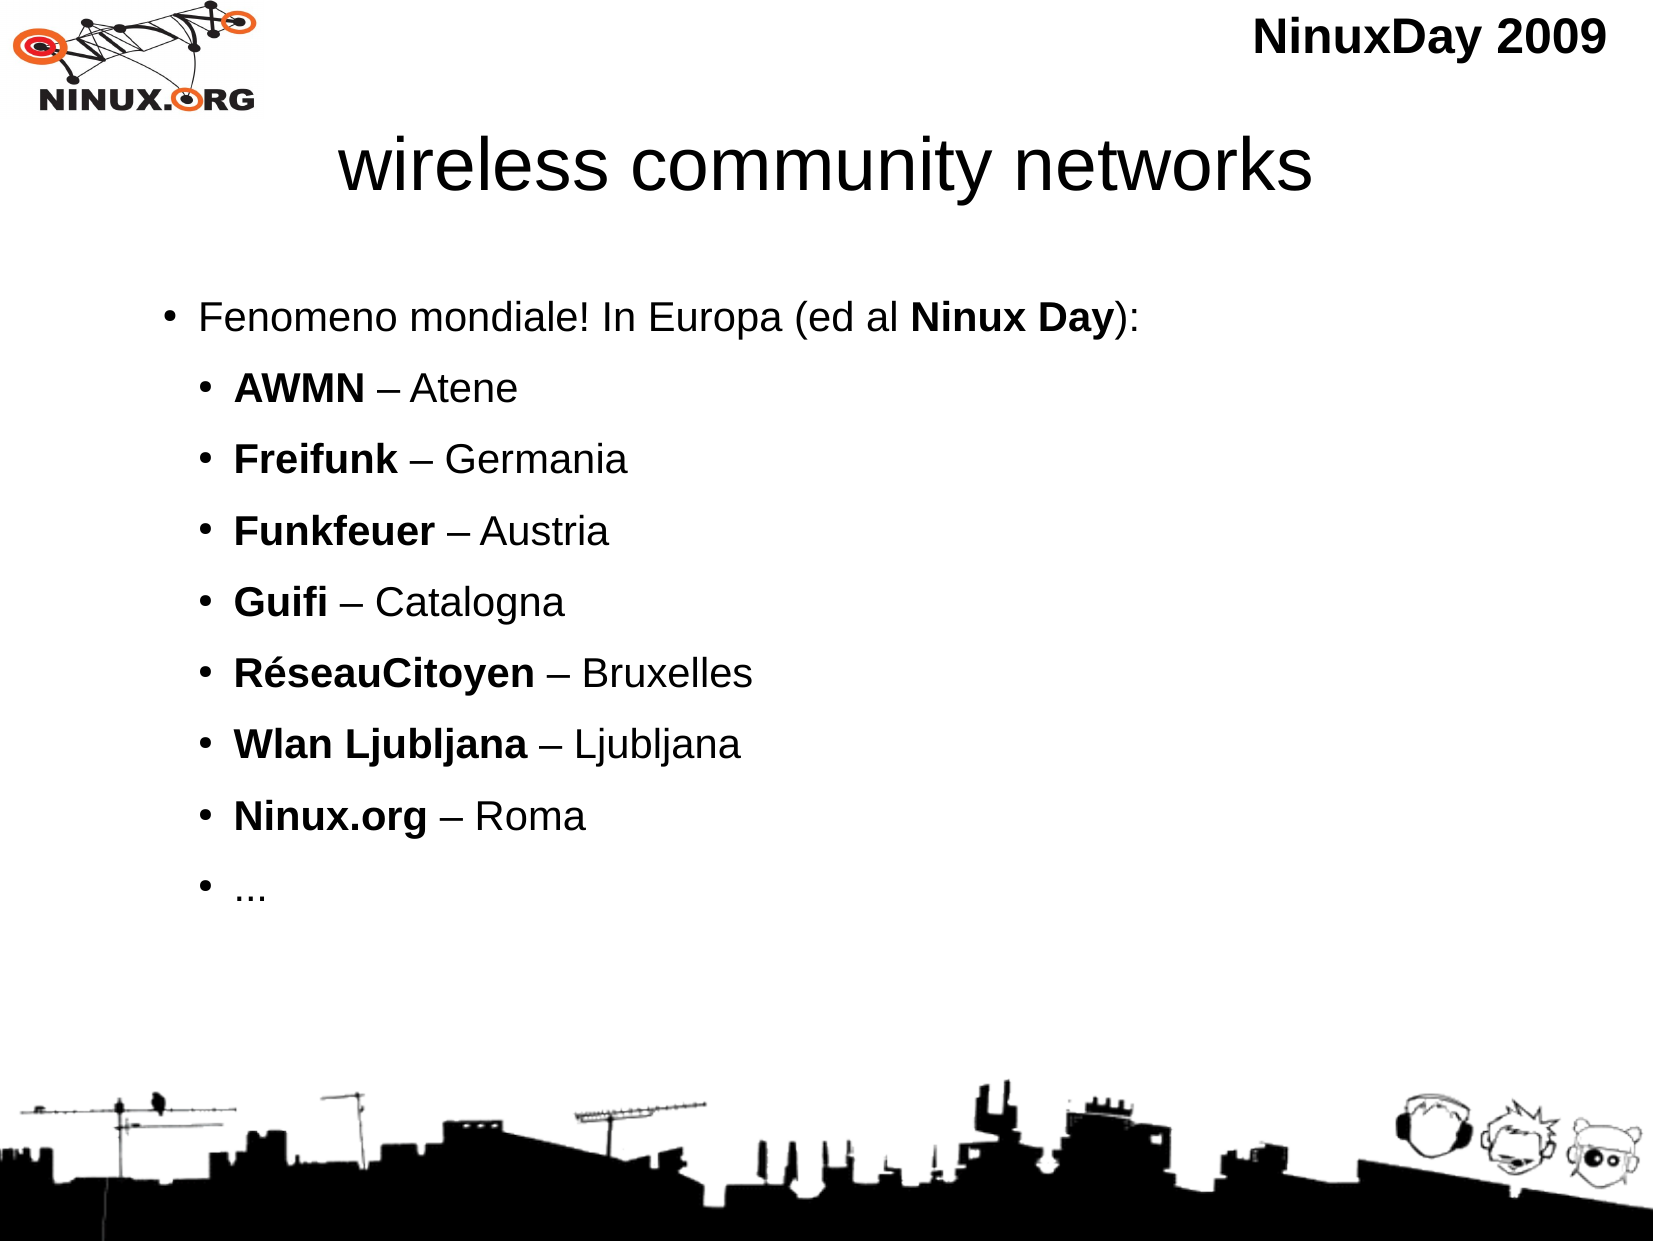

NinuxDay 2009
# wireless community networks
Fenomeno mondiale! In Europa (ed al Ninux Day):
AWMN – Atene
Freifunk – Germania
Funkfeuer – Austria
Guifi – Catalogna
RéseauCitoyen – Bruxelles
Wlan Ljubljana – Ljubljana
Ninux.org – Roma
...